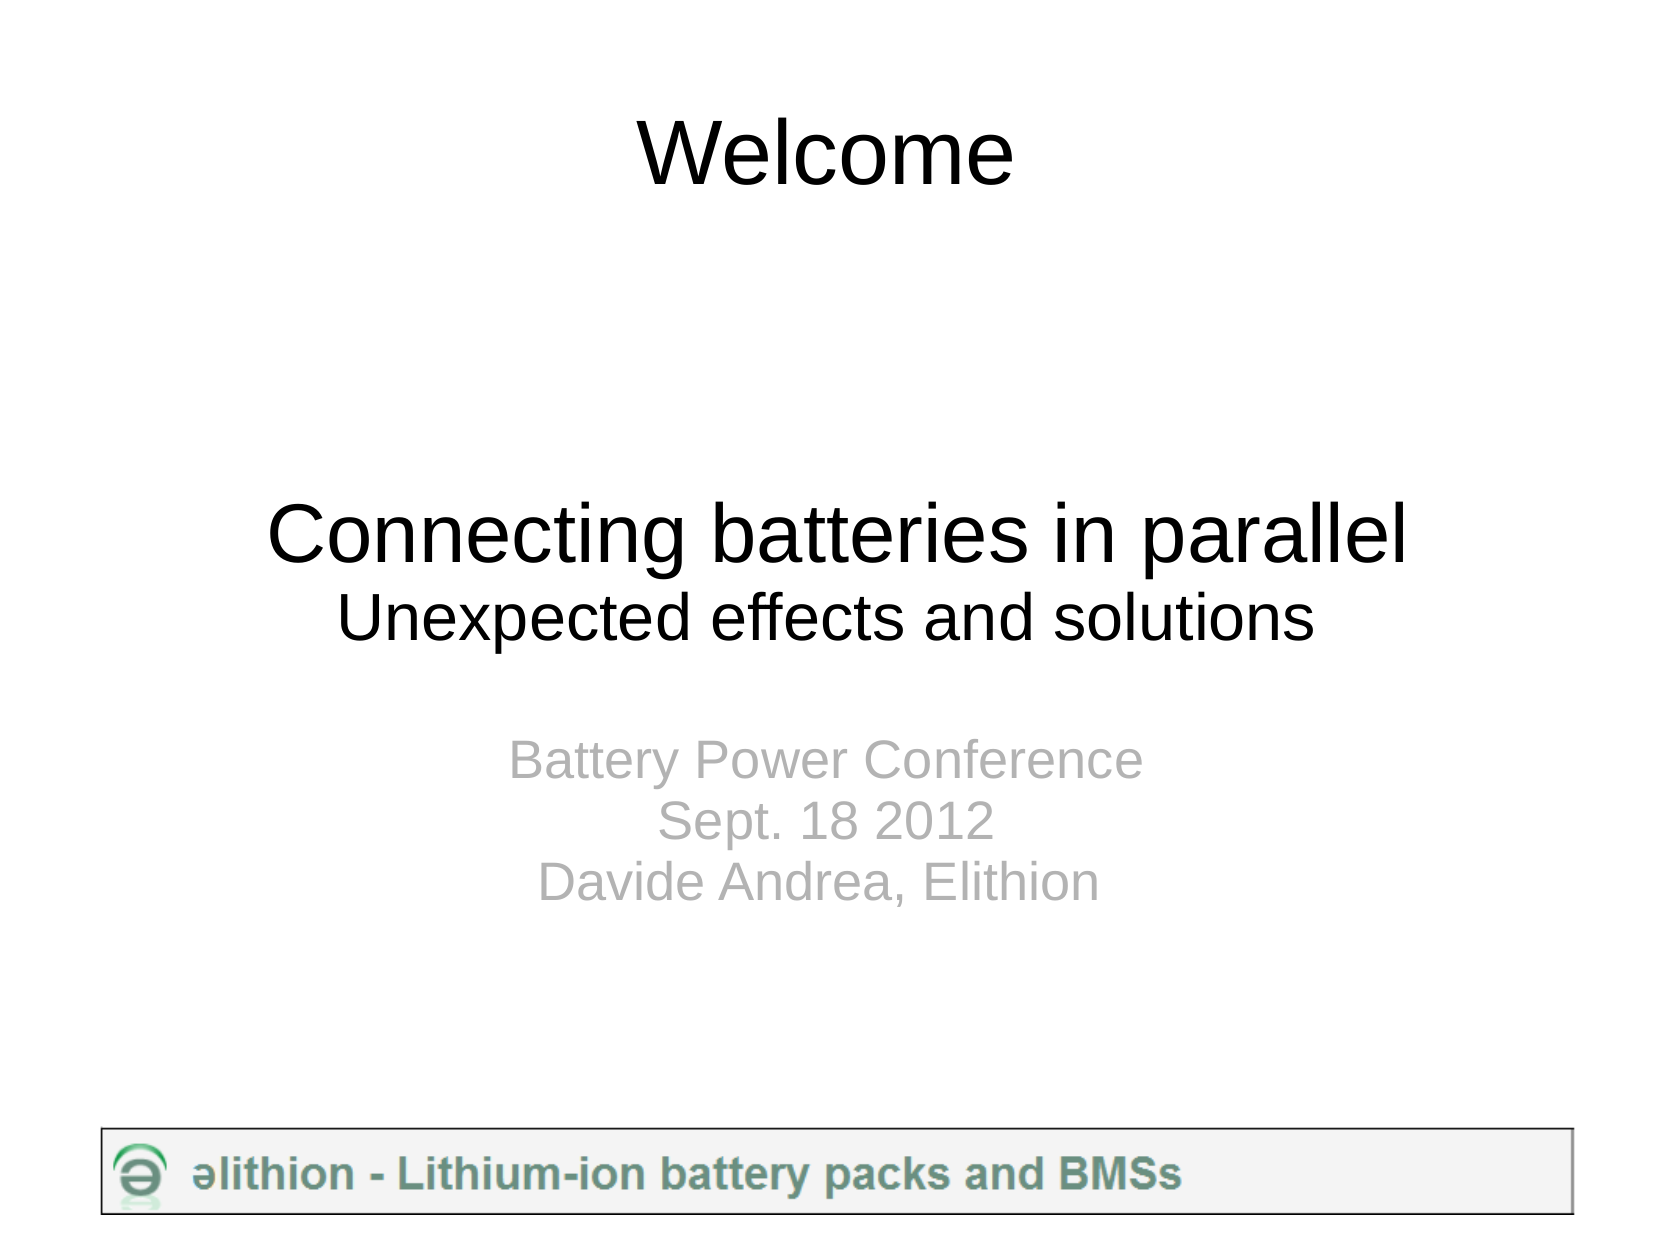

# Welcome
 Connecting batteries in parallel
Unexpected effects and solutions
Battery Power Conference
Sept. 18 2012
Davide Andrea, Elithion